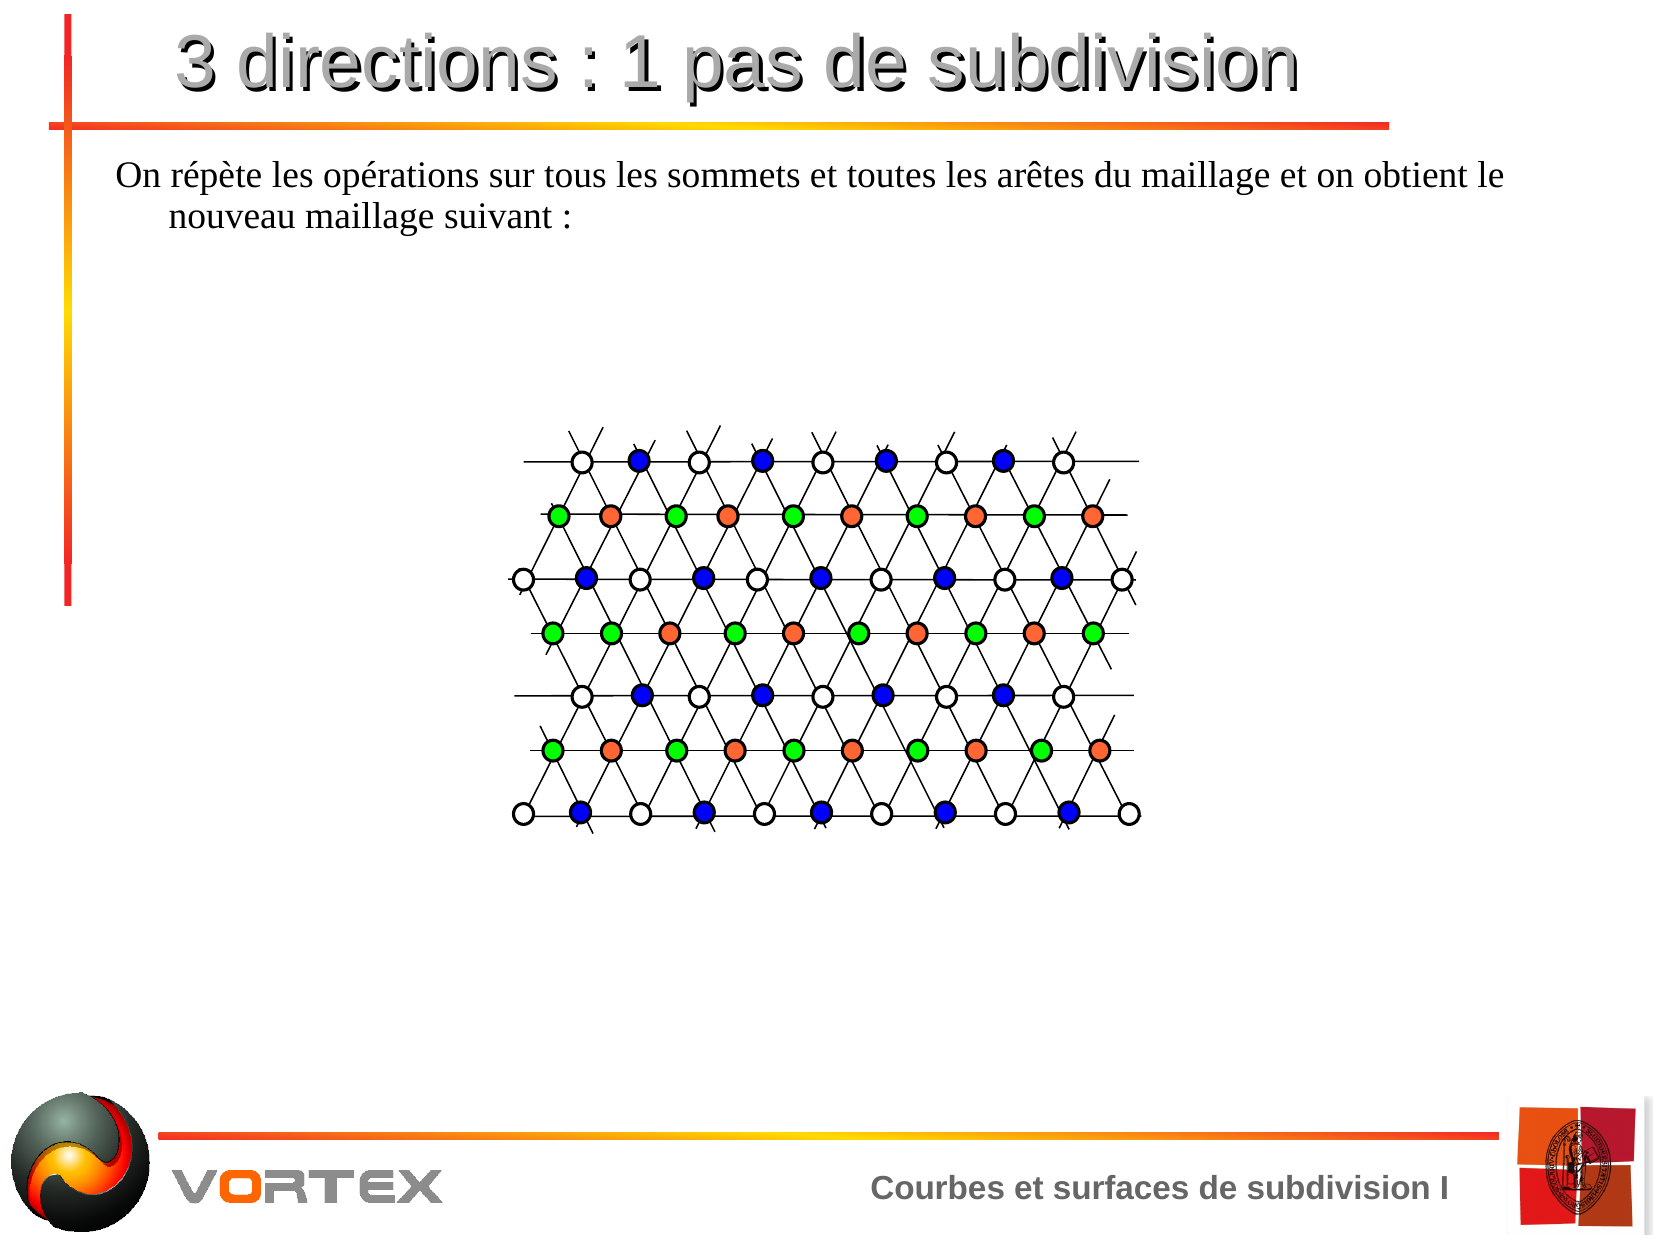

# 3 directions : 1 pas de subdivision
On répète les opérations sur tous les sommets et toutes les arêtes du maillage et on obtient le nouveau maillage suivant :